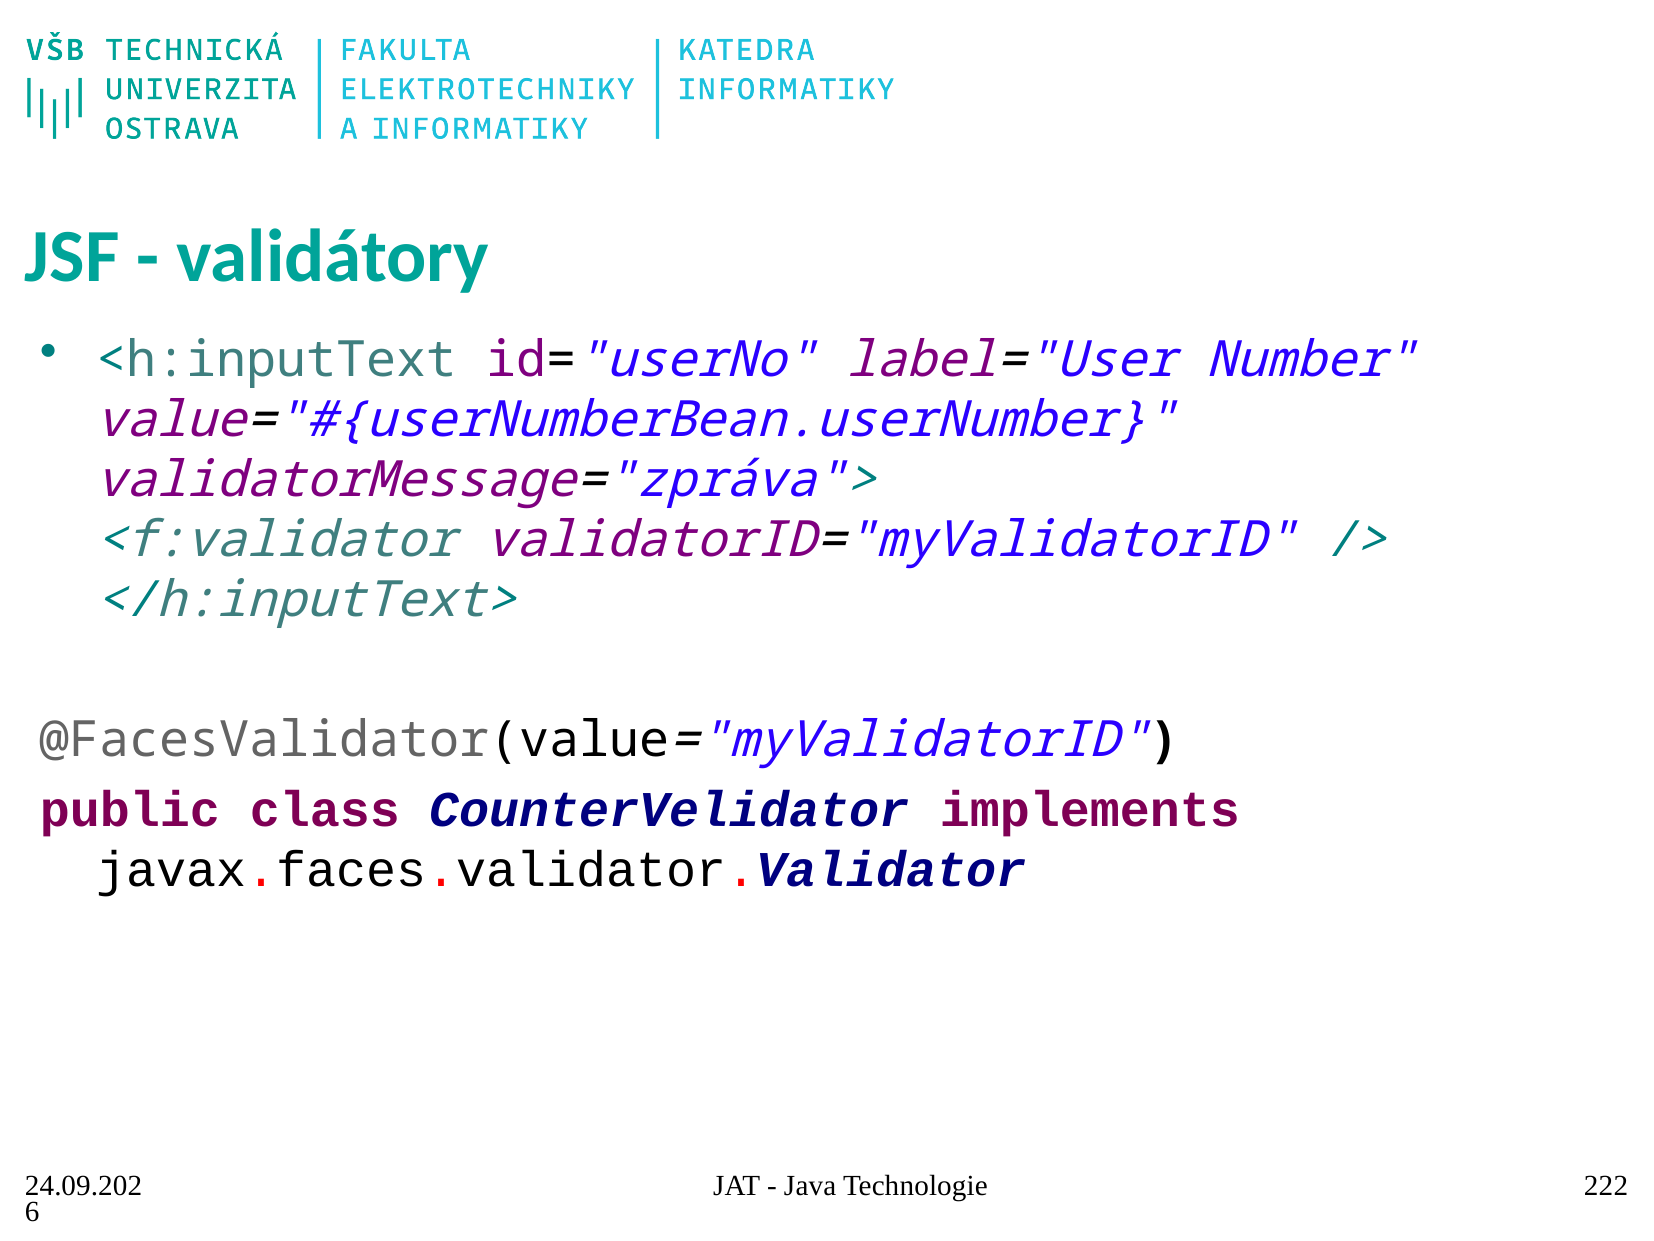

JSF - validátory
# <h:inputText id="userNo" label="User Number" value="#{userNumberBean.userNumber}" validatorMessage="zpráva"> <f:validator validatorID="myValidatorID" /> </h:inputText>
@FacesValidator(value="myValidatorID")
public class CounterVelidator implements javax.faces.validator.Validator
JAT - Java Technologie
222